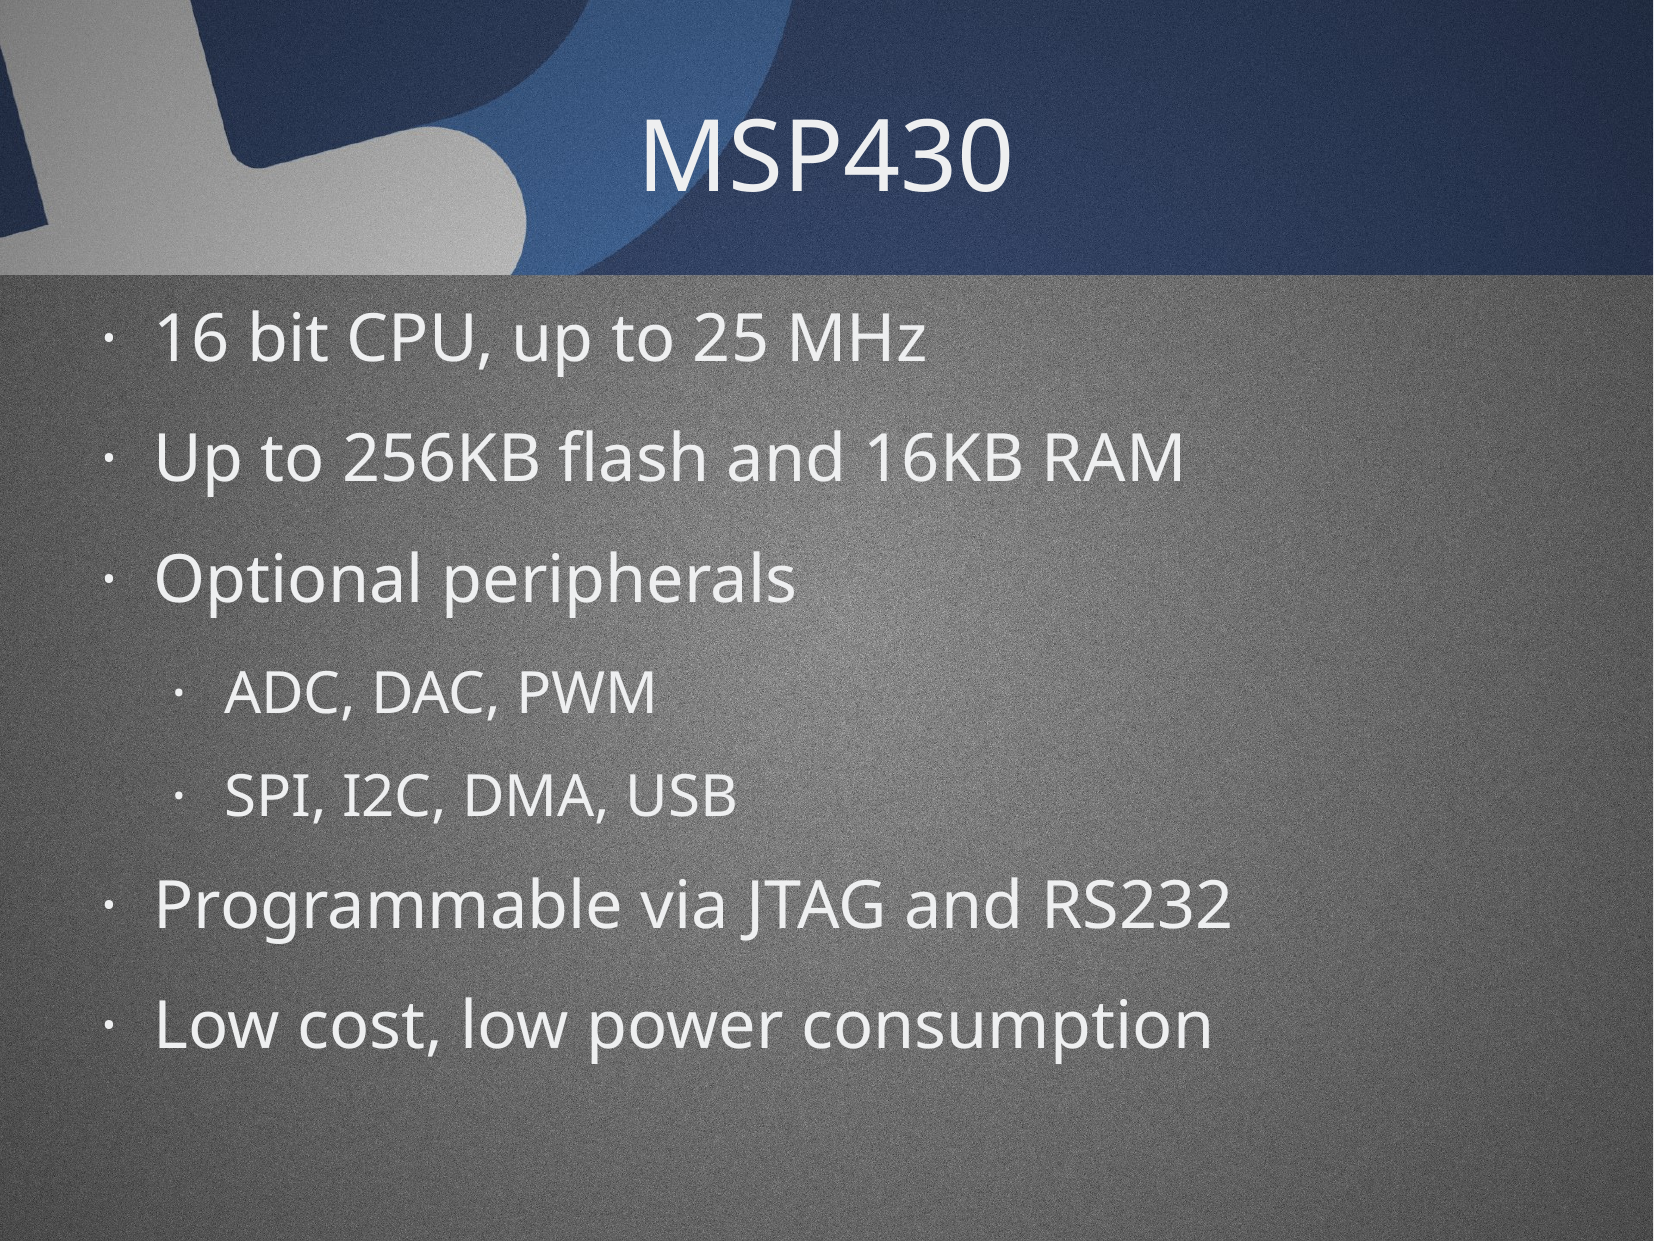

# MSP430
16 bit CPU, up to 25 MHz
Up to 256KB flash and 16KB RAM
Optional peripherals
ADC, DAC, PWM
SPI, I2C, DMA, USB
Programmable via JTAG and RS232
Low cost, low power consumption